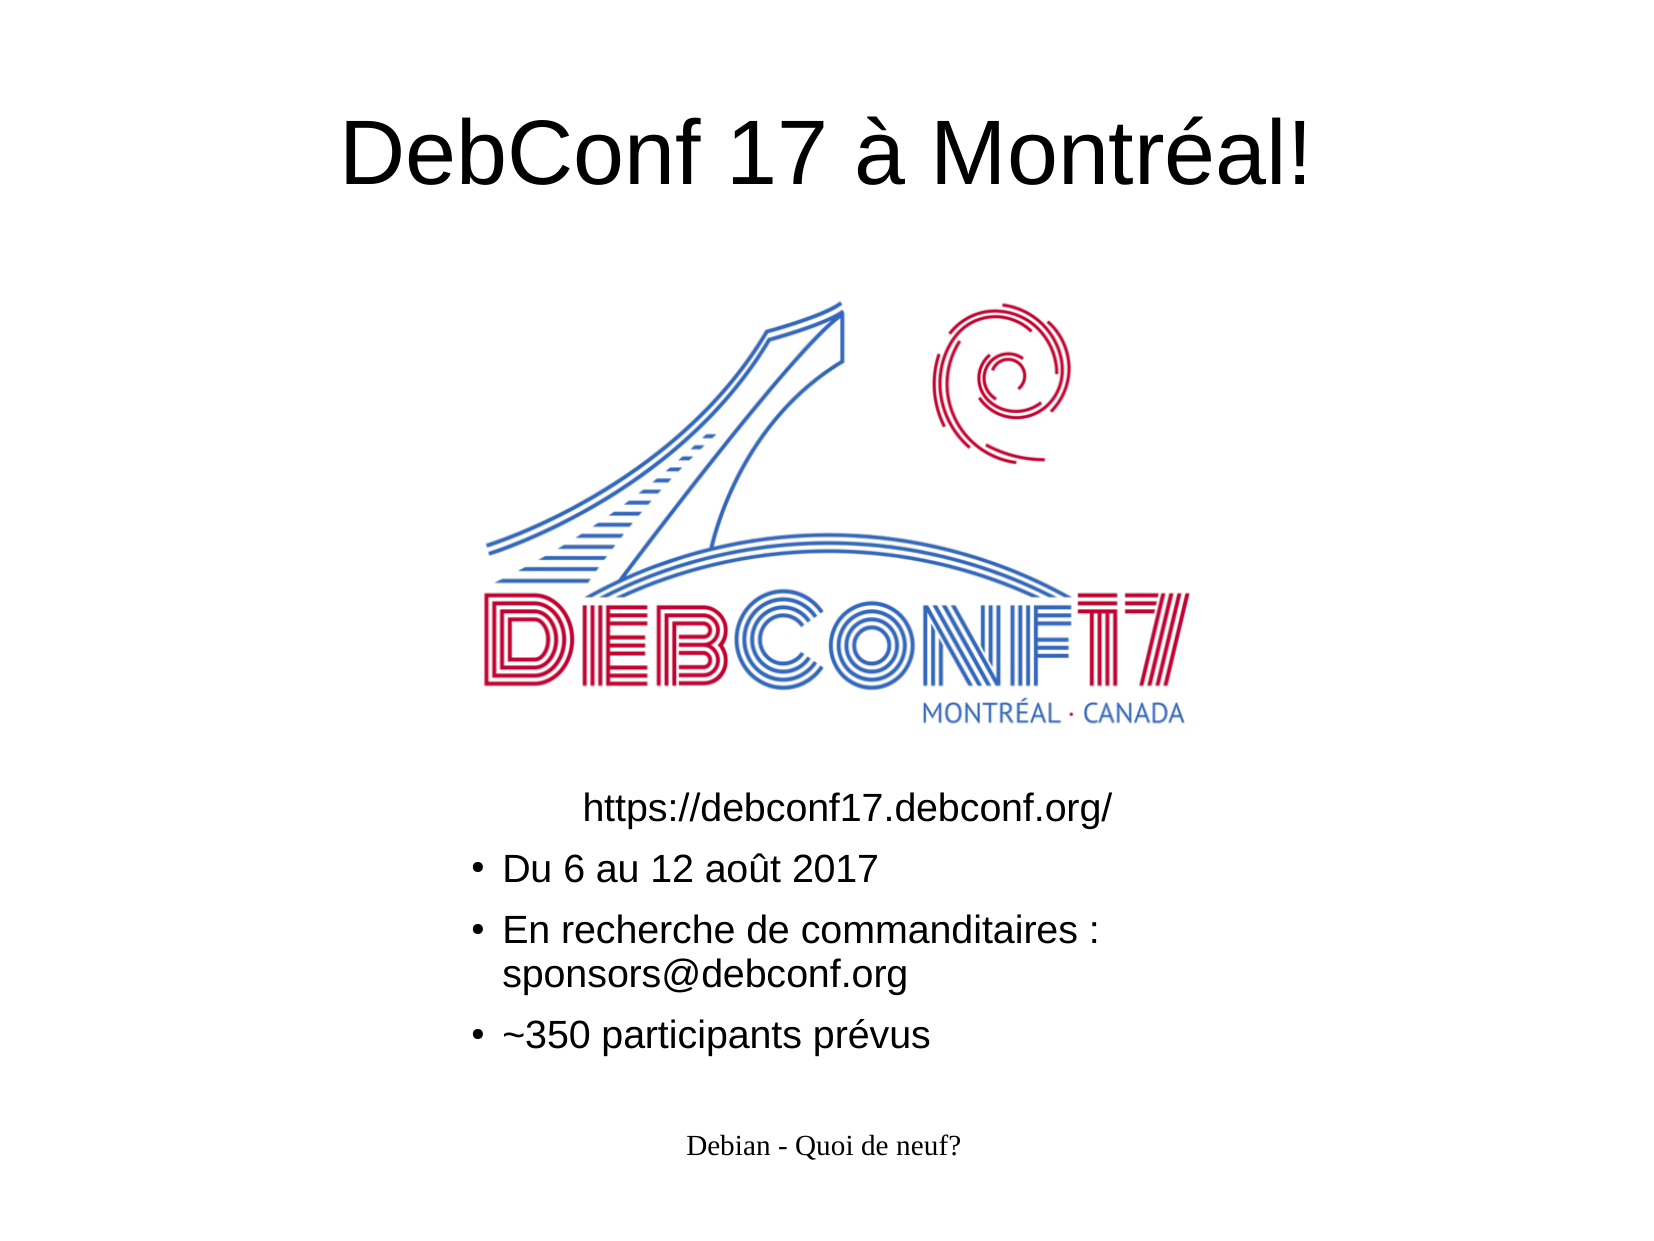

# DebConf 17 à Montréal!
https://debconf17.debconf.org/
Du 6 au 12 août 2017
En recherche de commanditaires :
sponsors@debconf.org
~350 participants prévus
Debian - Quoi de neuf?